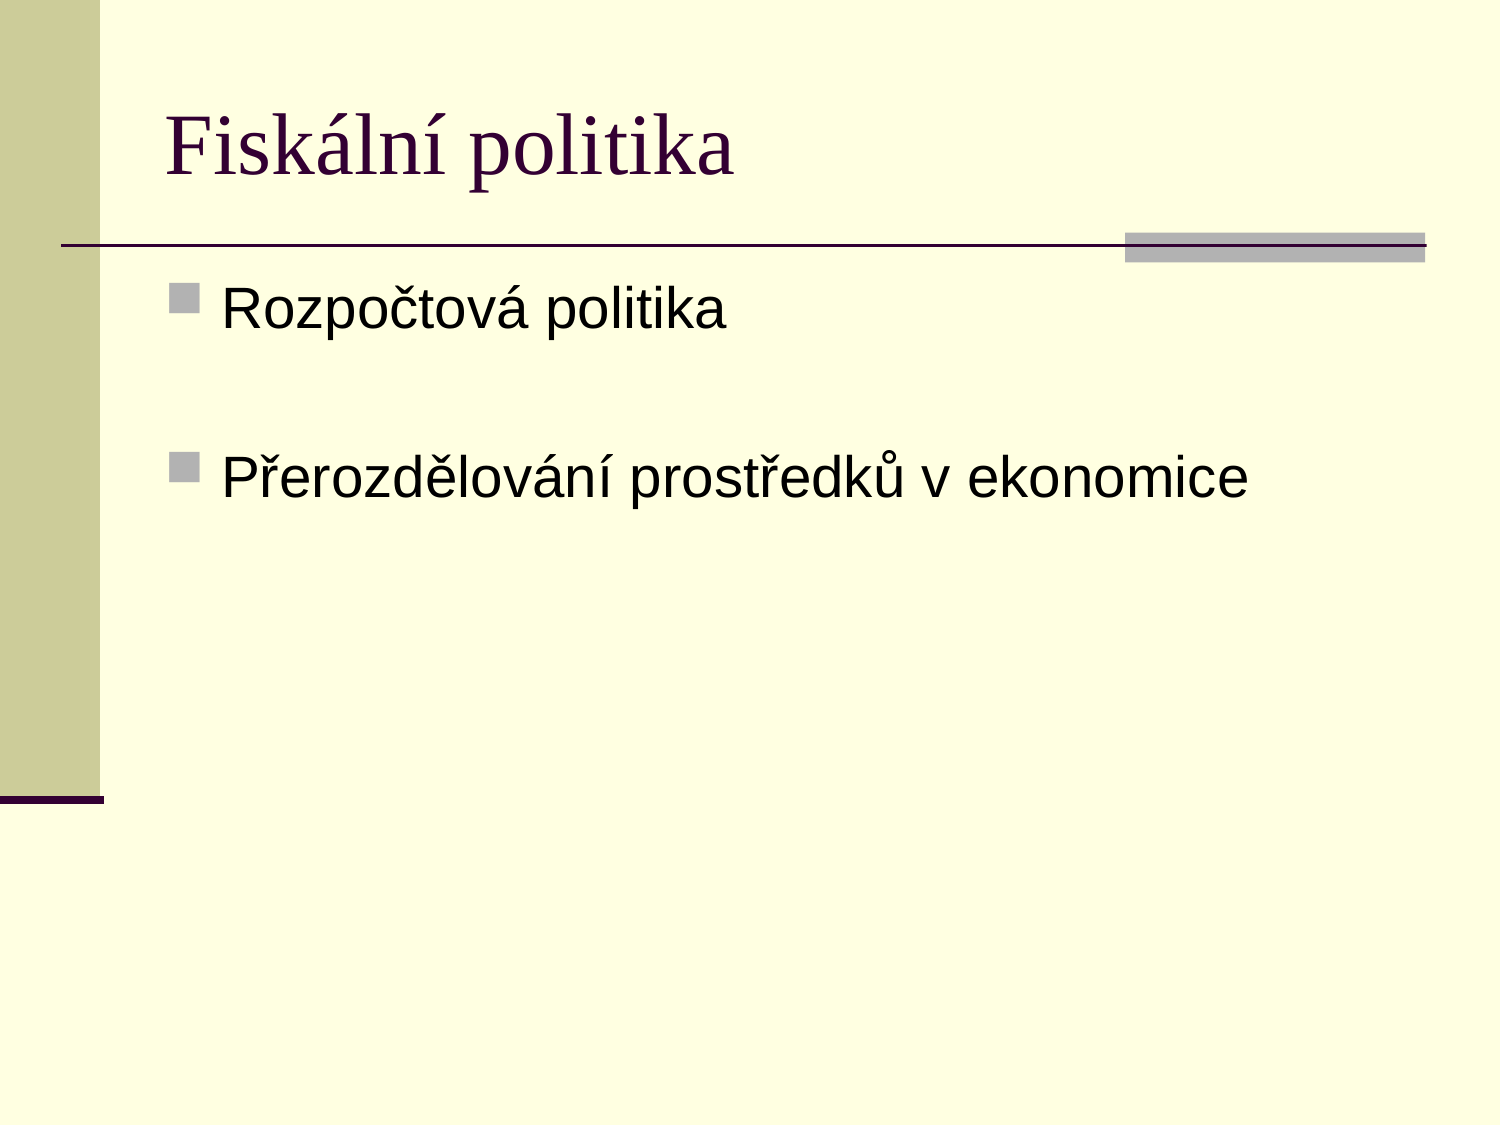

# Fiskální politika
Rozpočtová politika
Přerozdělování prostředků v ekonomice